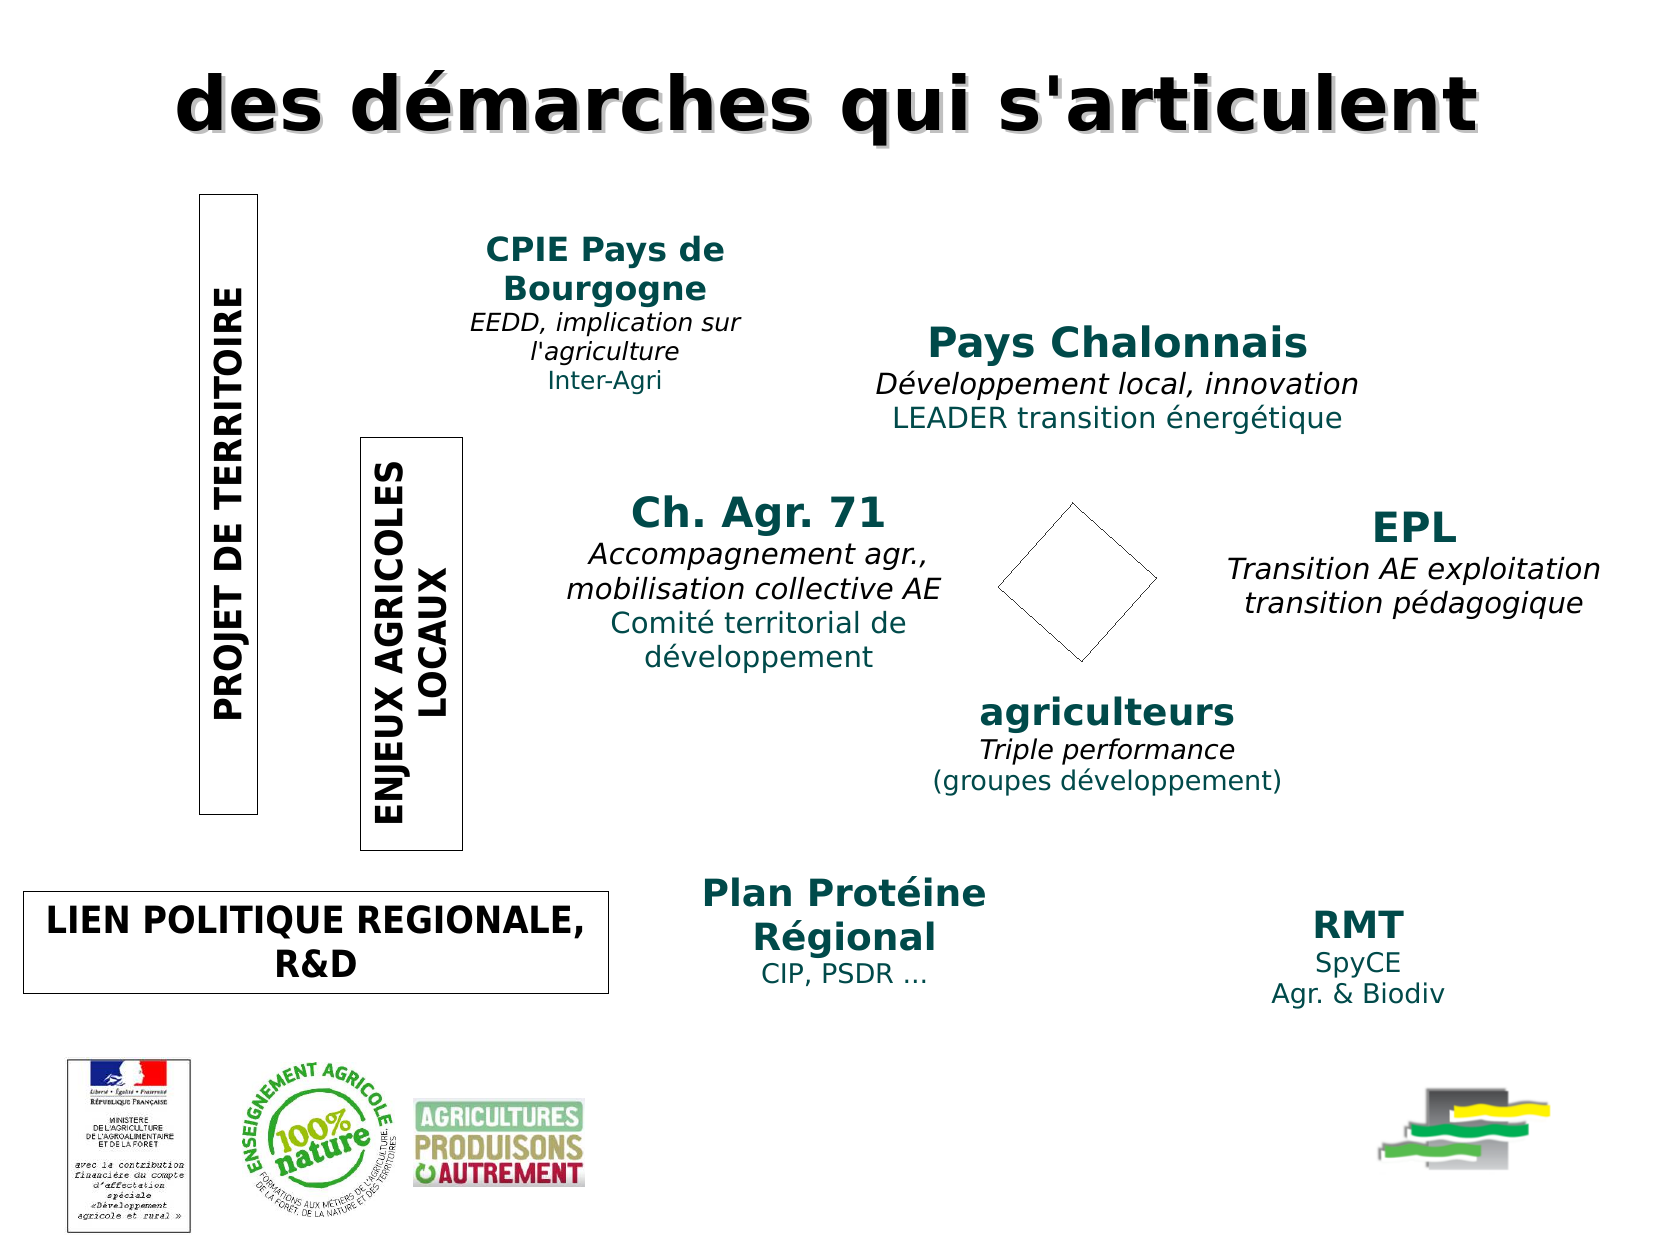

# des démarches qui s'articulent
CPIE Pays de Bourgogne
EEDD, implication sur l'agriculture
Inter-Agri
Pays Chalonnais
Développement local, innovation
LEADER transition énergétique
PROJET DE TERRITOIRE
Ch. Agr. 71
Accompagnement agr., mobilisation collective AE
Comité territorial de développement
EPL
Transition AE exploitation
transition pédagogique
ENJEUX AGRICOLES LOCAUX
agriculteurs
Triple performance
(groupes développement)
Plan Protéine Régional
CIP, PSDR ...
LIEN POLITIQUE REGIONALE,
R&D
RMT
SpyCE
Agr. & Biodiv